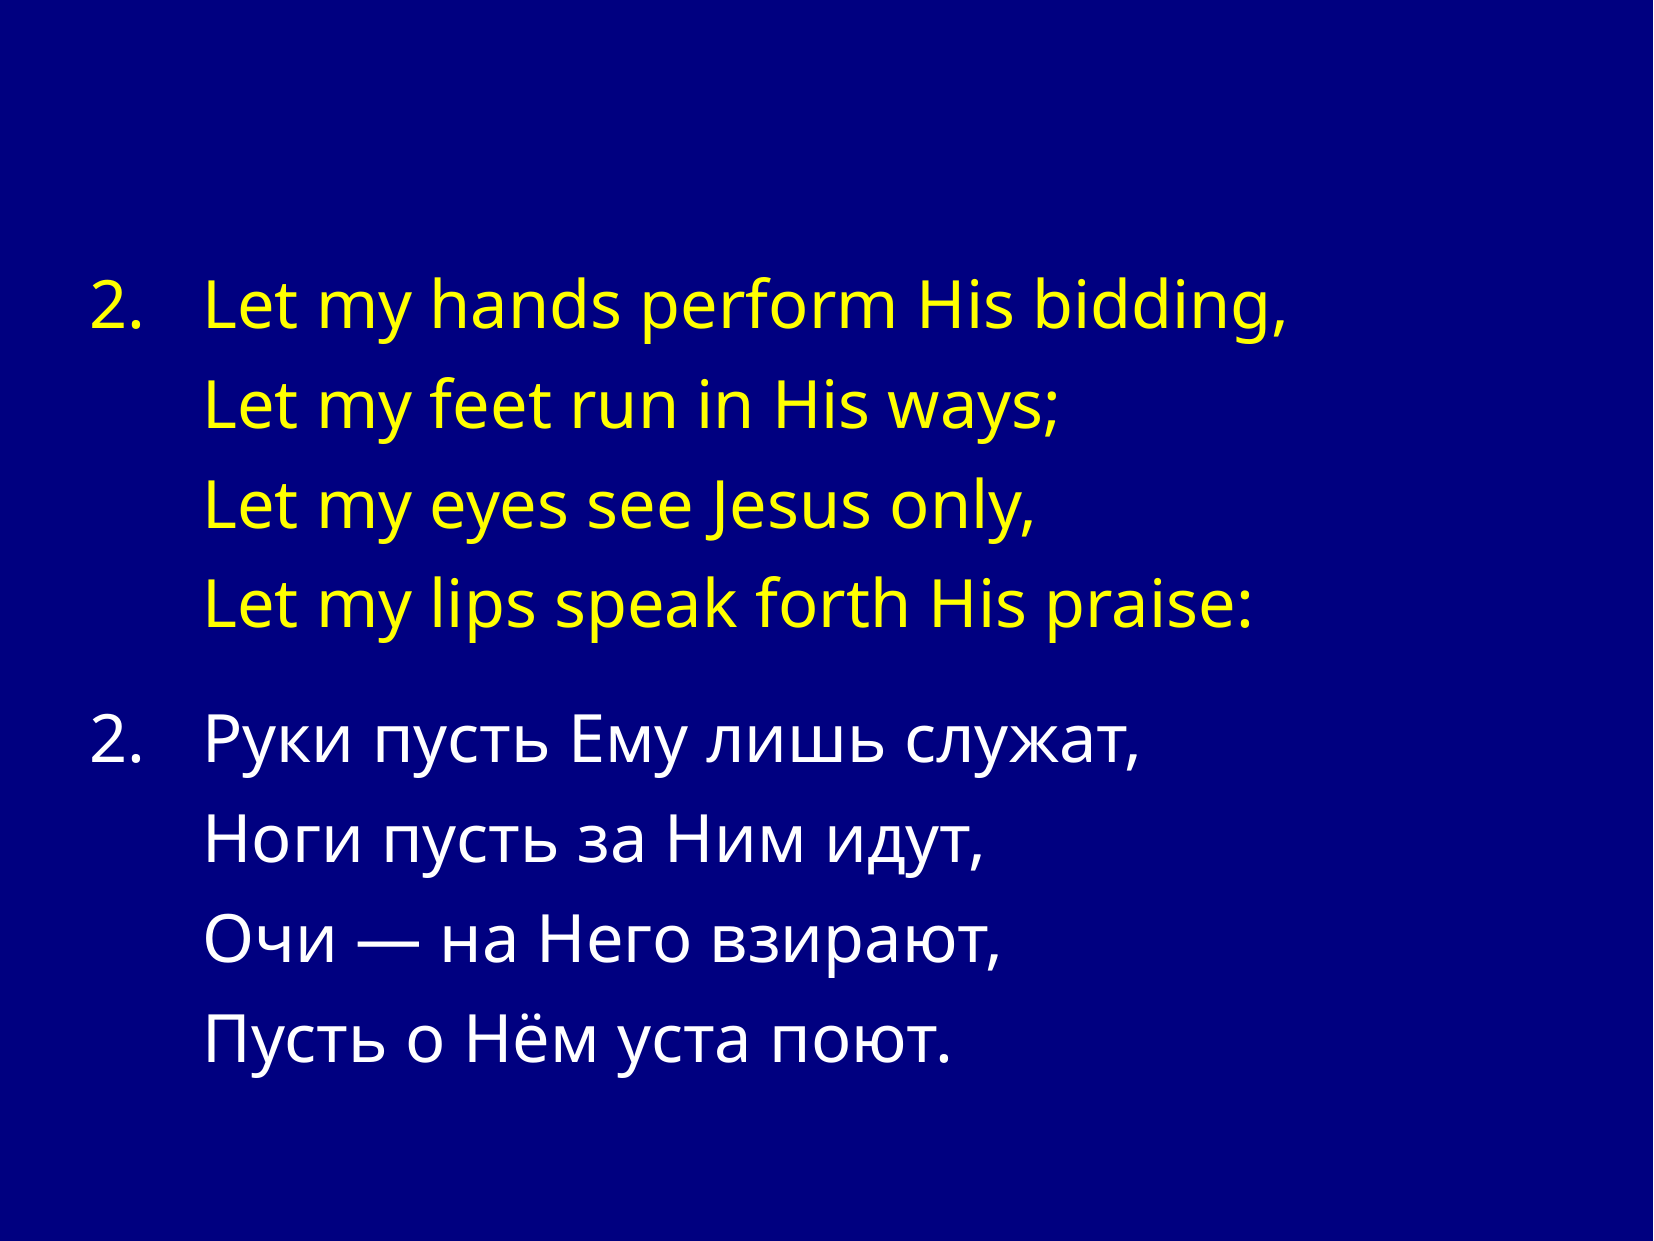

2.	Let my hands perform His bidding,
	Let my feet run in His ways;
	Let my eyes see Jesus only,
	Let my lips speak forth His praise:
2.	Руки пусть Ему лишь служат,
	Ноги пусть за Ним идут,
	Очи — на Него взирают,
	Пусть о Нём уста поют.